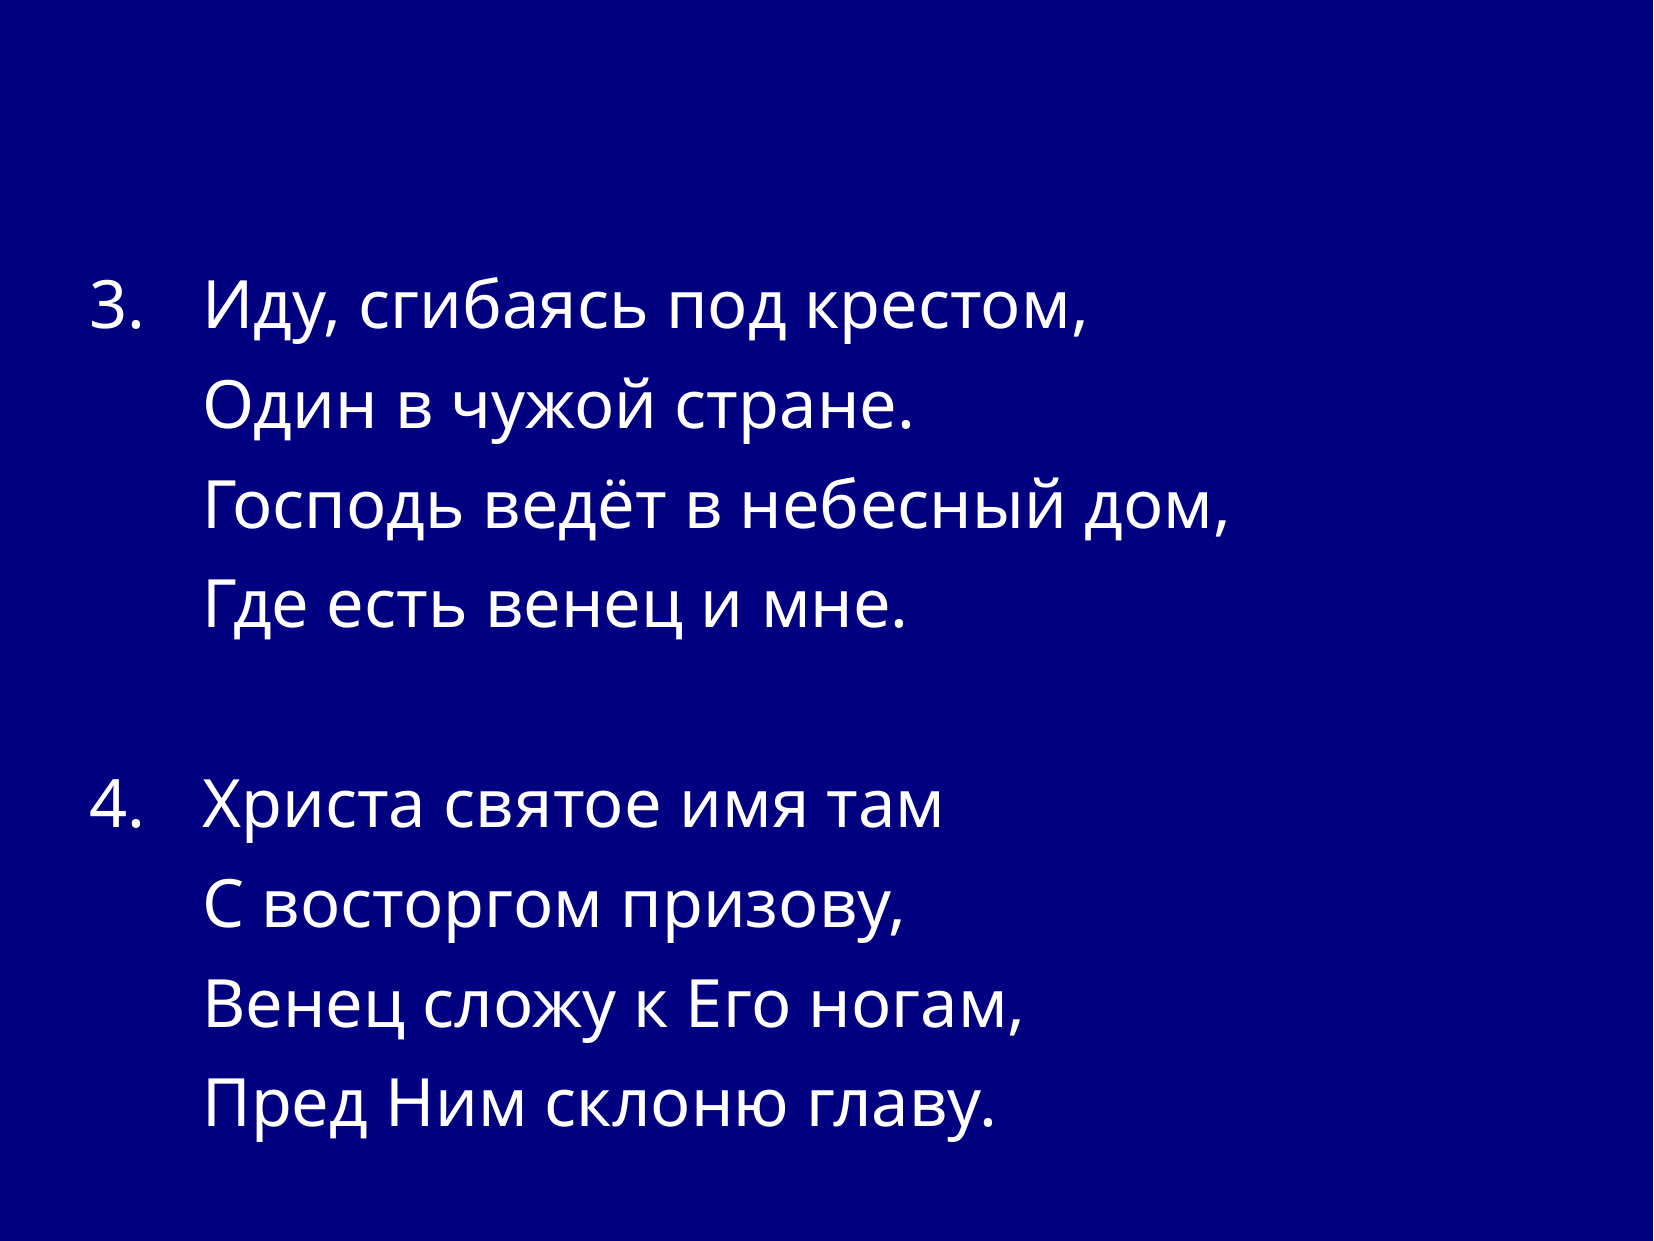

3.	Иду, сгибаясь под крестом,
	Один в чужой стране.
	Господь ведёт в небесный дом,
	Где есть венец и мне.
4.	Христа святое имя там
	С восторгом призову,
	Венец сложу к Его ногам,
	Пред Ним склоню главу.